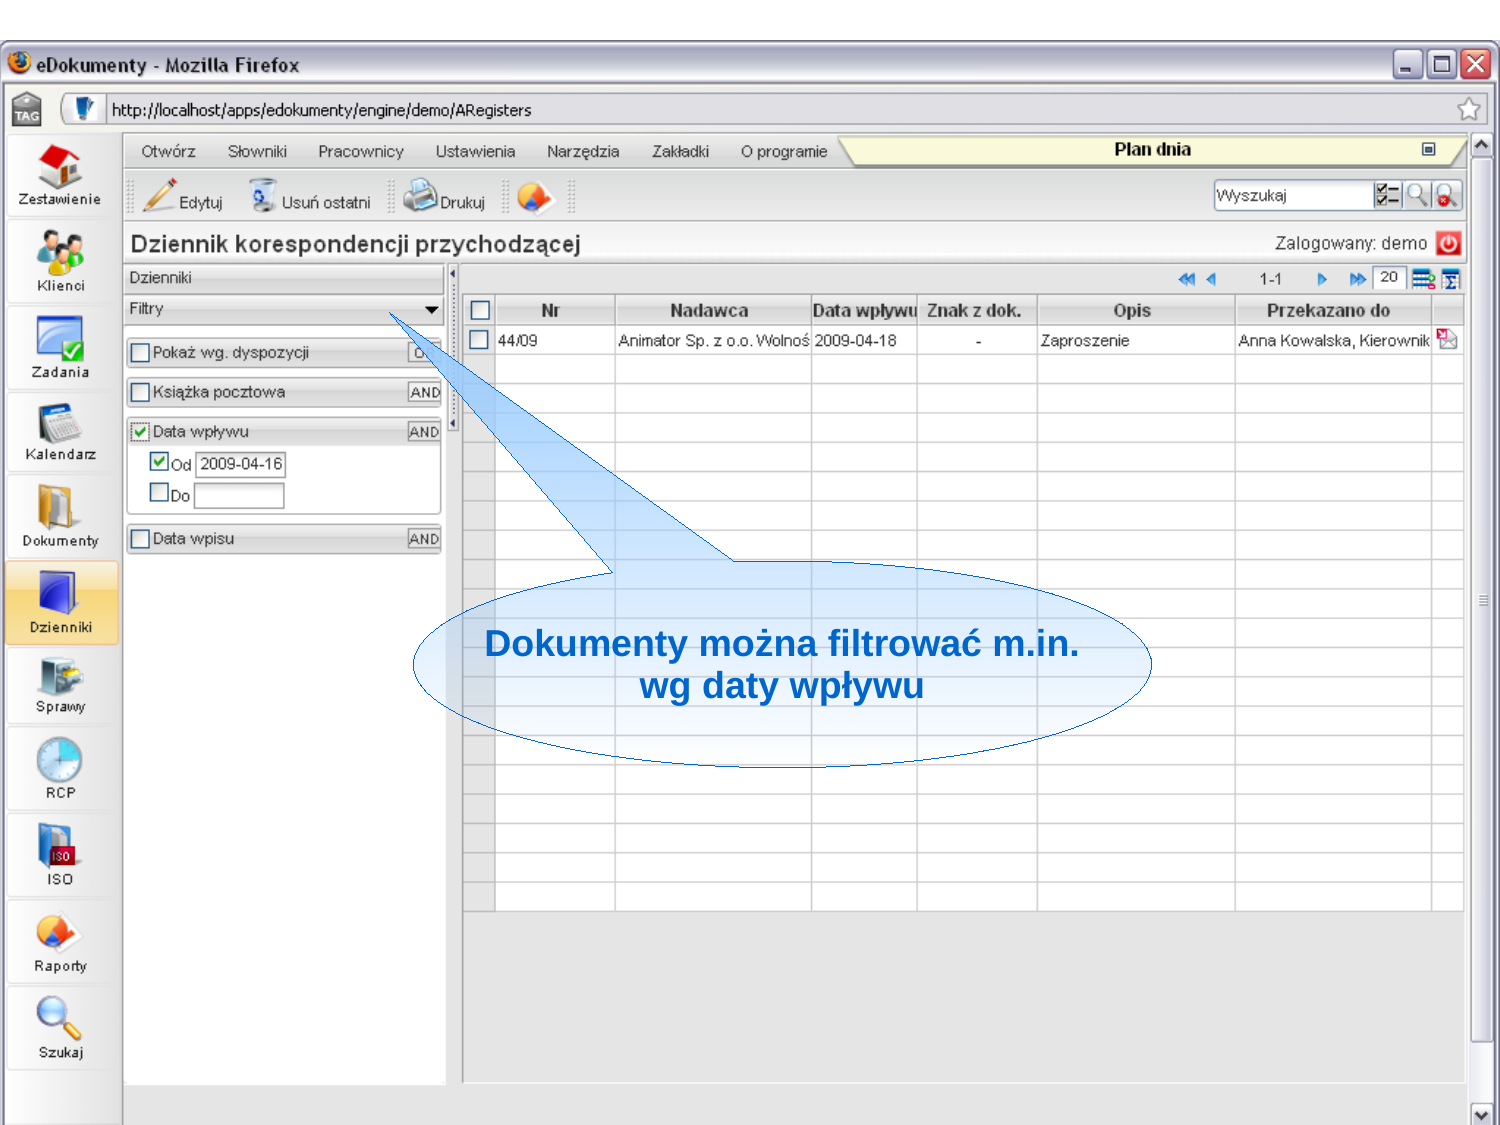

Dokumenty można filtrować m.in.
wg daty wpływu